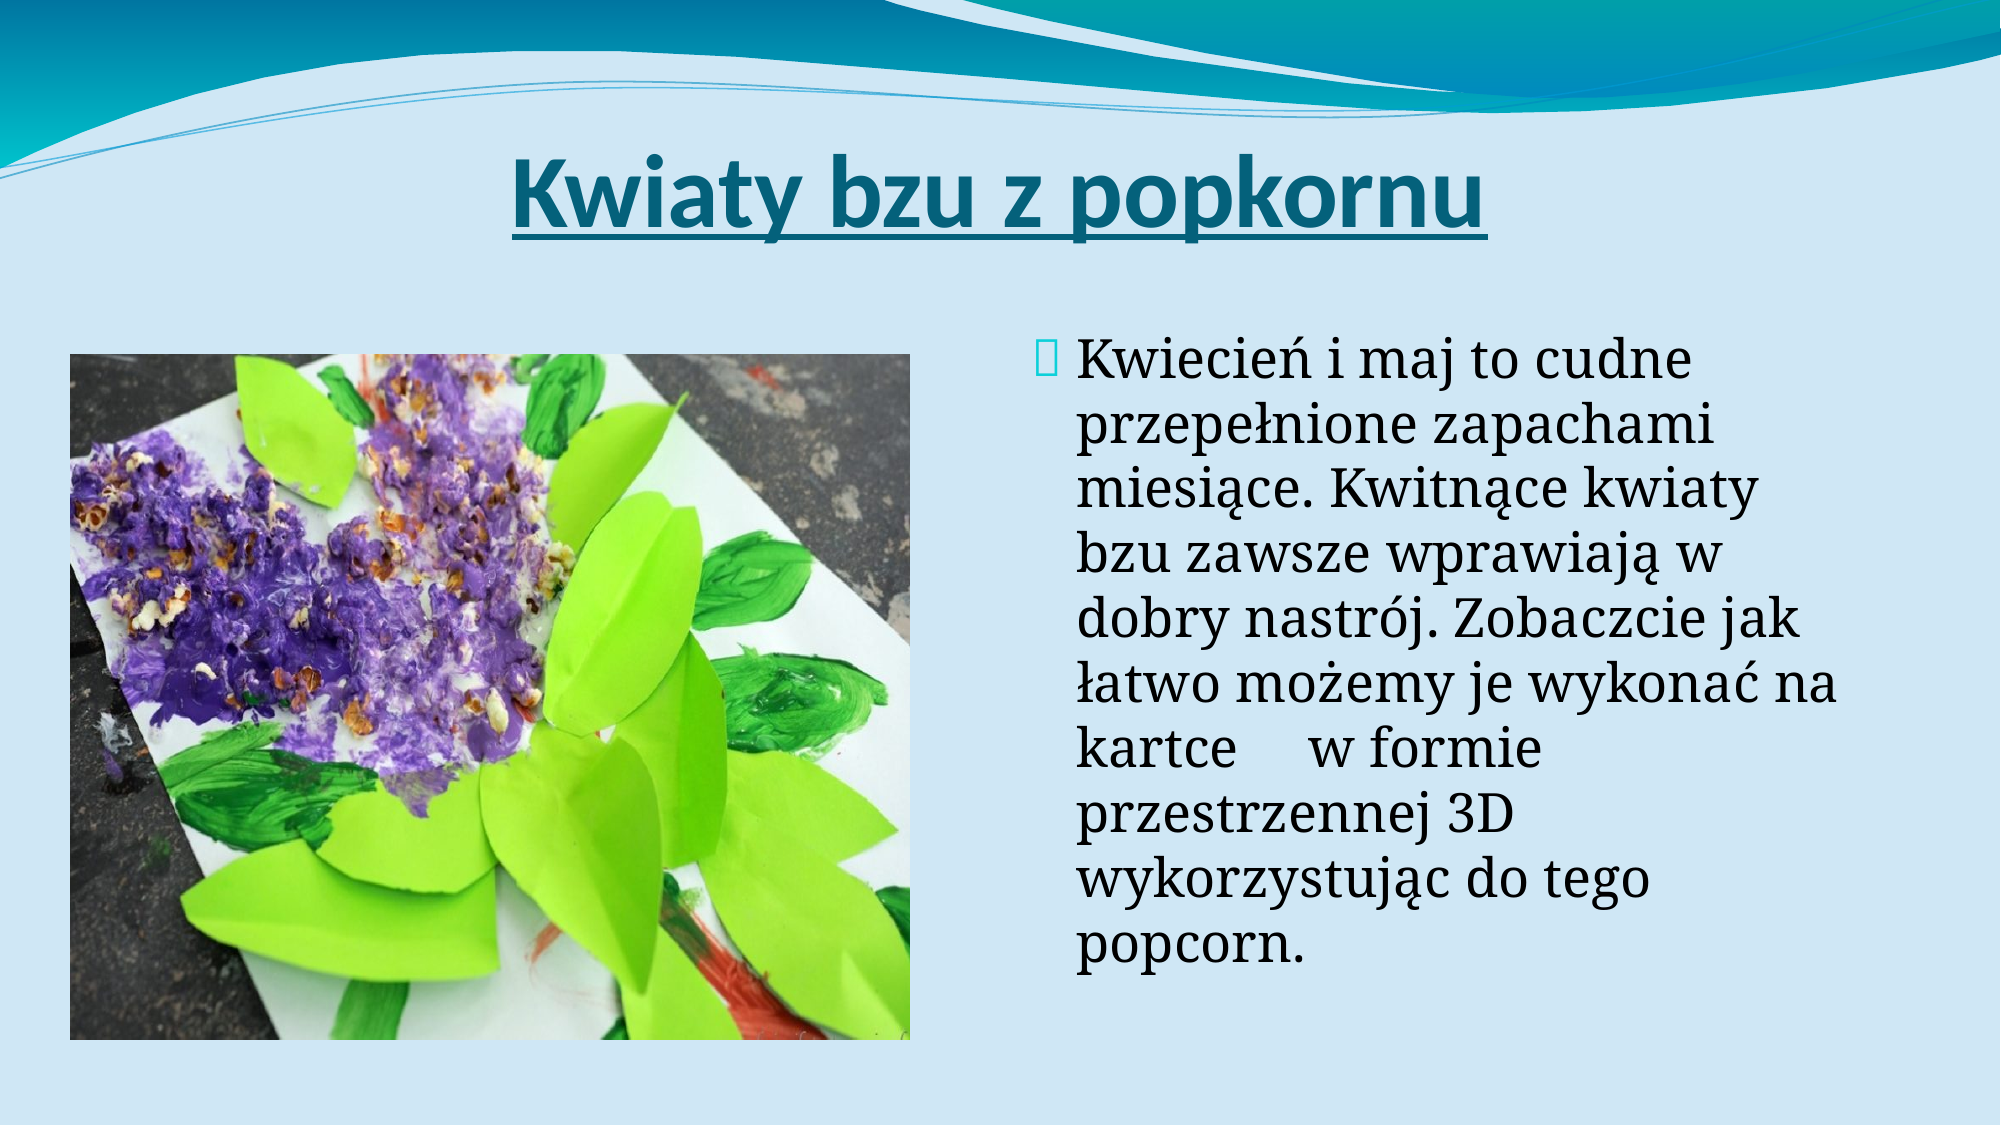

# Kwiaty bzu z popkornu
Kwiecień i maj to cudne przepełnione zapachami miesiące. Kwitnące kwiaty bzu zawsze wprawiają w dobry nastrój. Zobaczcie jak łatwo możemy je wykonać na kartce w formie przestrzennej 3D wykorzystując do tego popcorn.